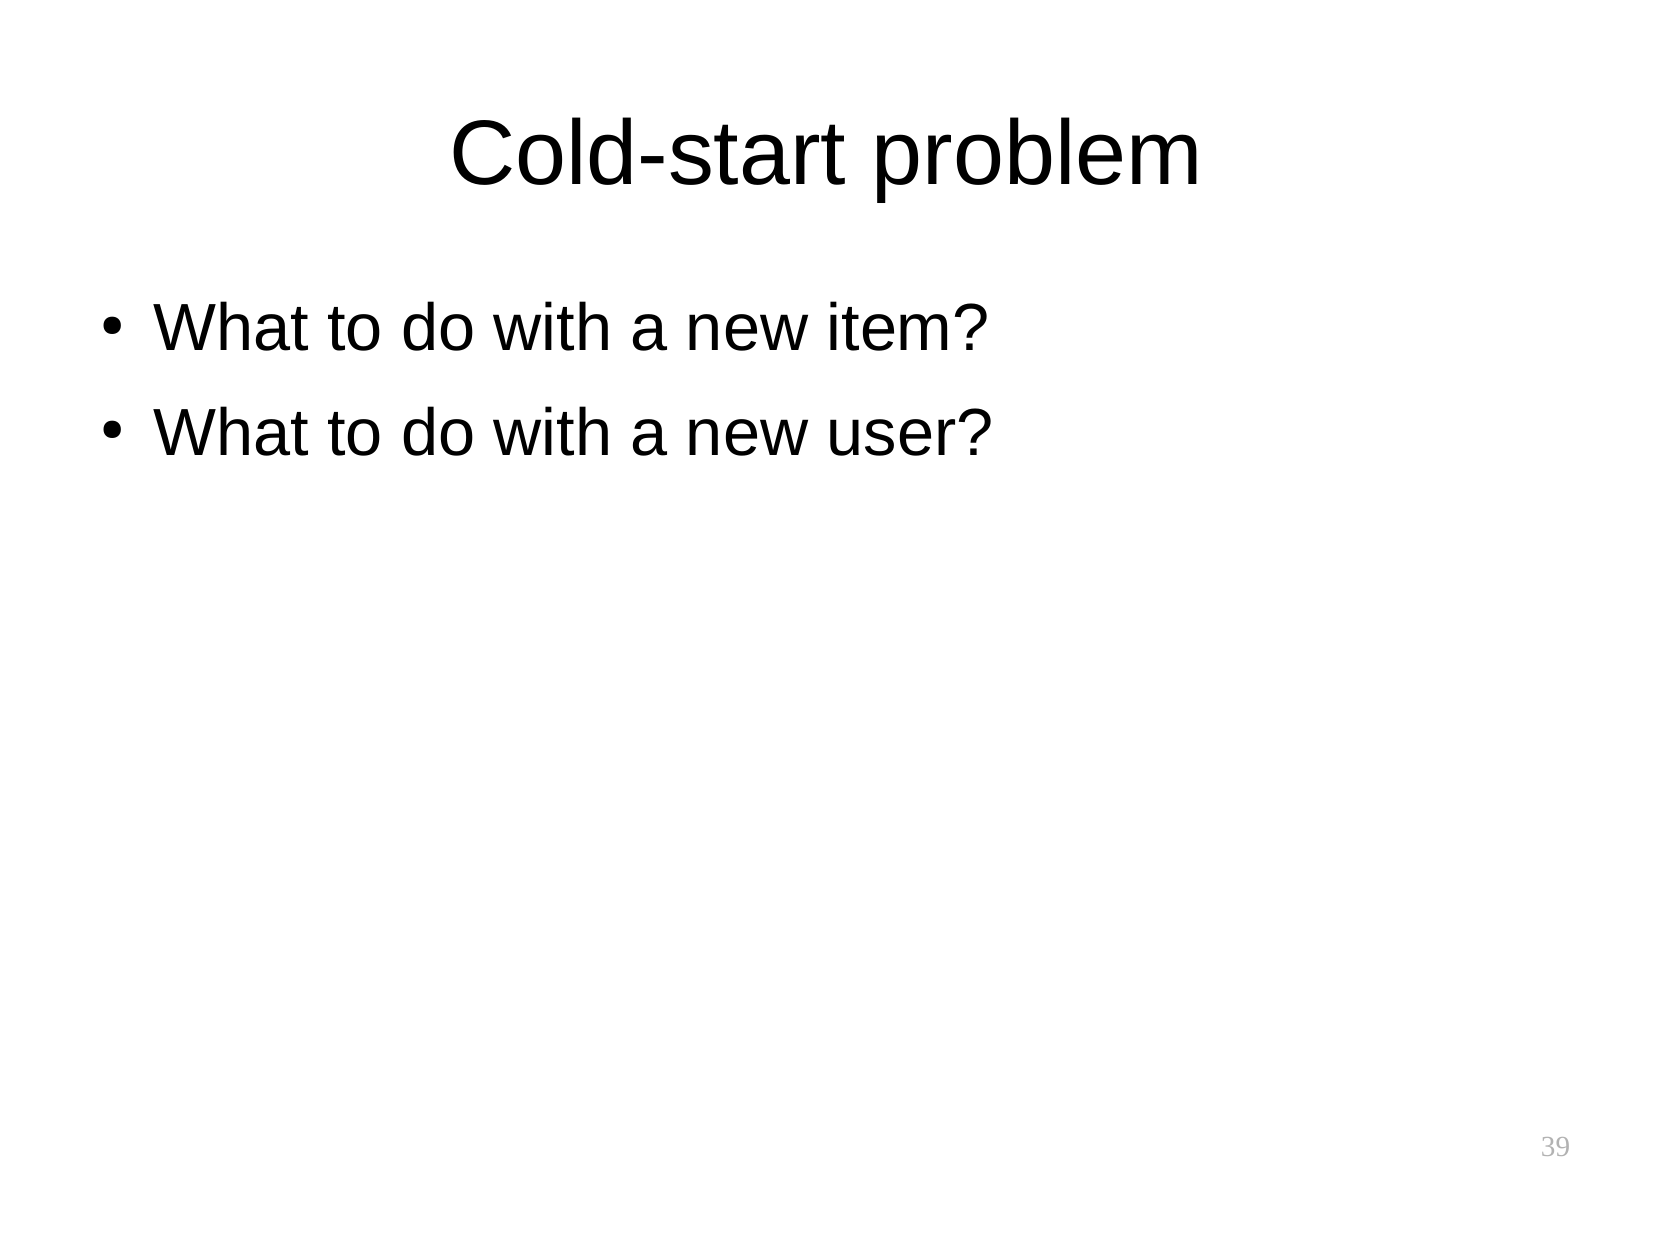

# Cold-start problem
What to do with a new item?
What to do with a new user?
39